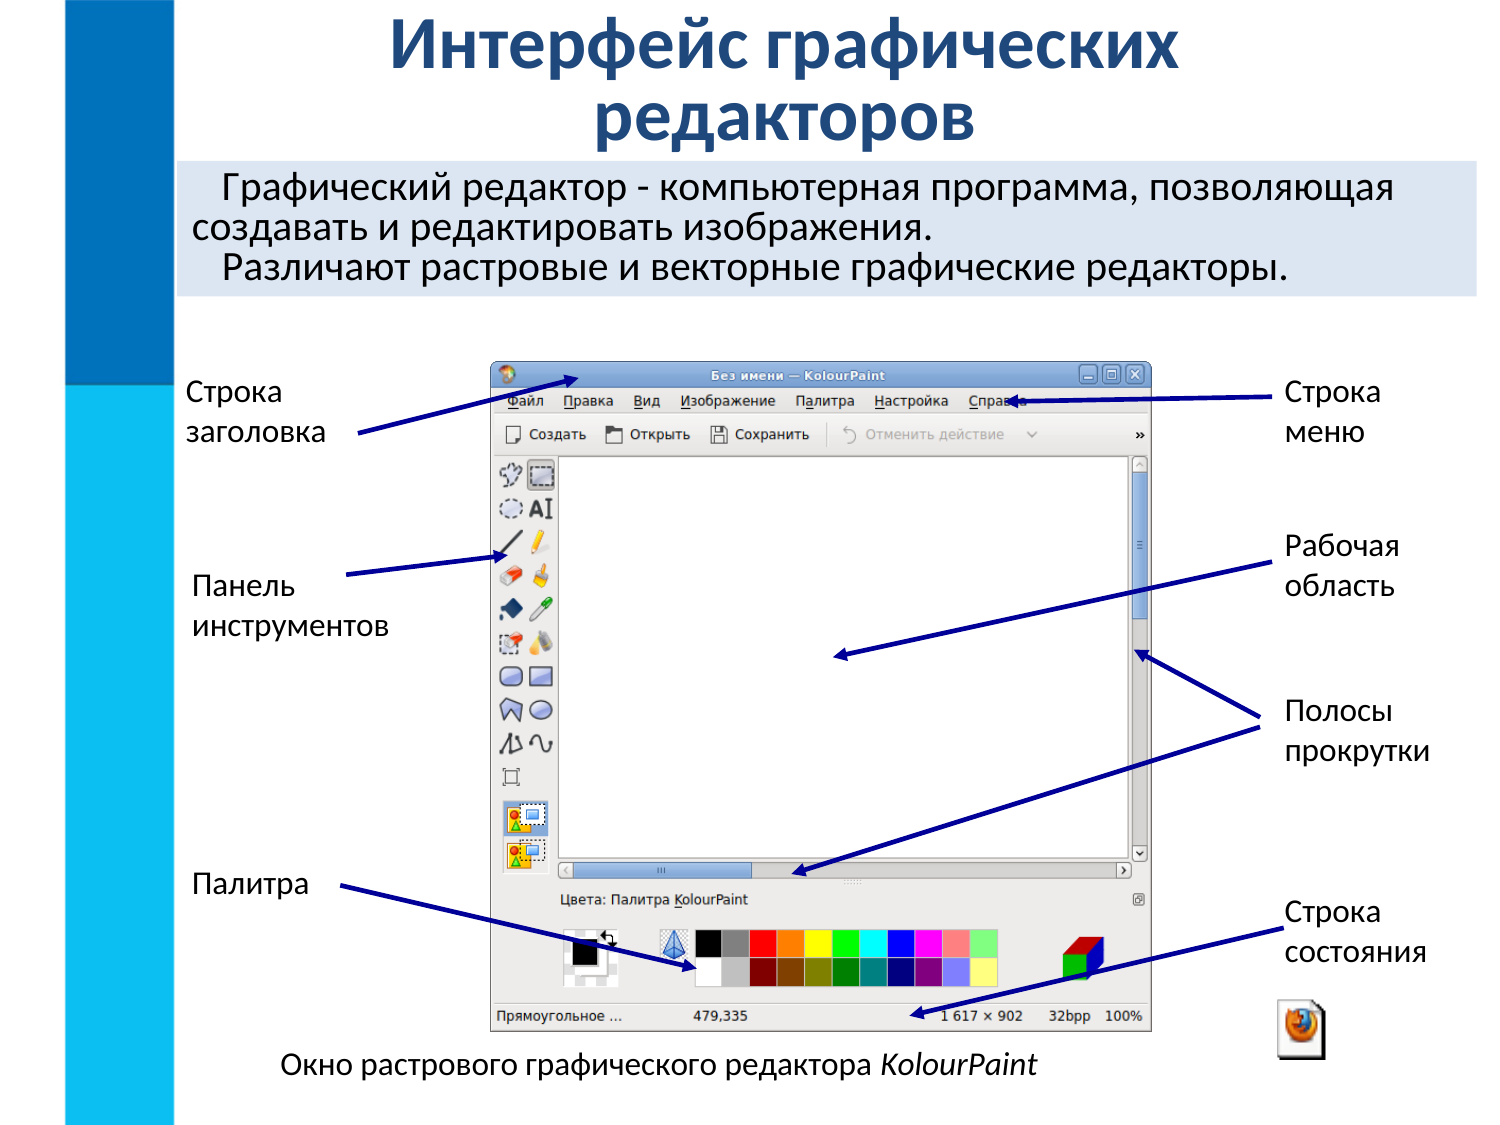

Интерфейс графических редакторов
Графический редактор - компьютерная программа, позволяющая создавать и редактировать изображения.
Различают растровые и векторные графические редакторы.
Строка заголовка
Строка меню
Рабочая
область
Панель инструментов
Полосы прокрутки
Палитра
Строка состояния
Окно растрового графического редактора KolourPaint